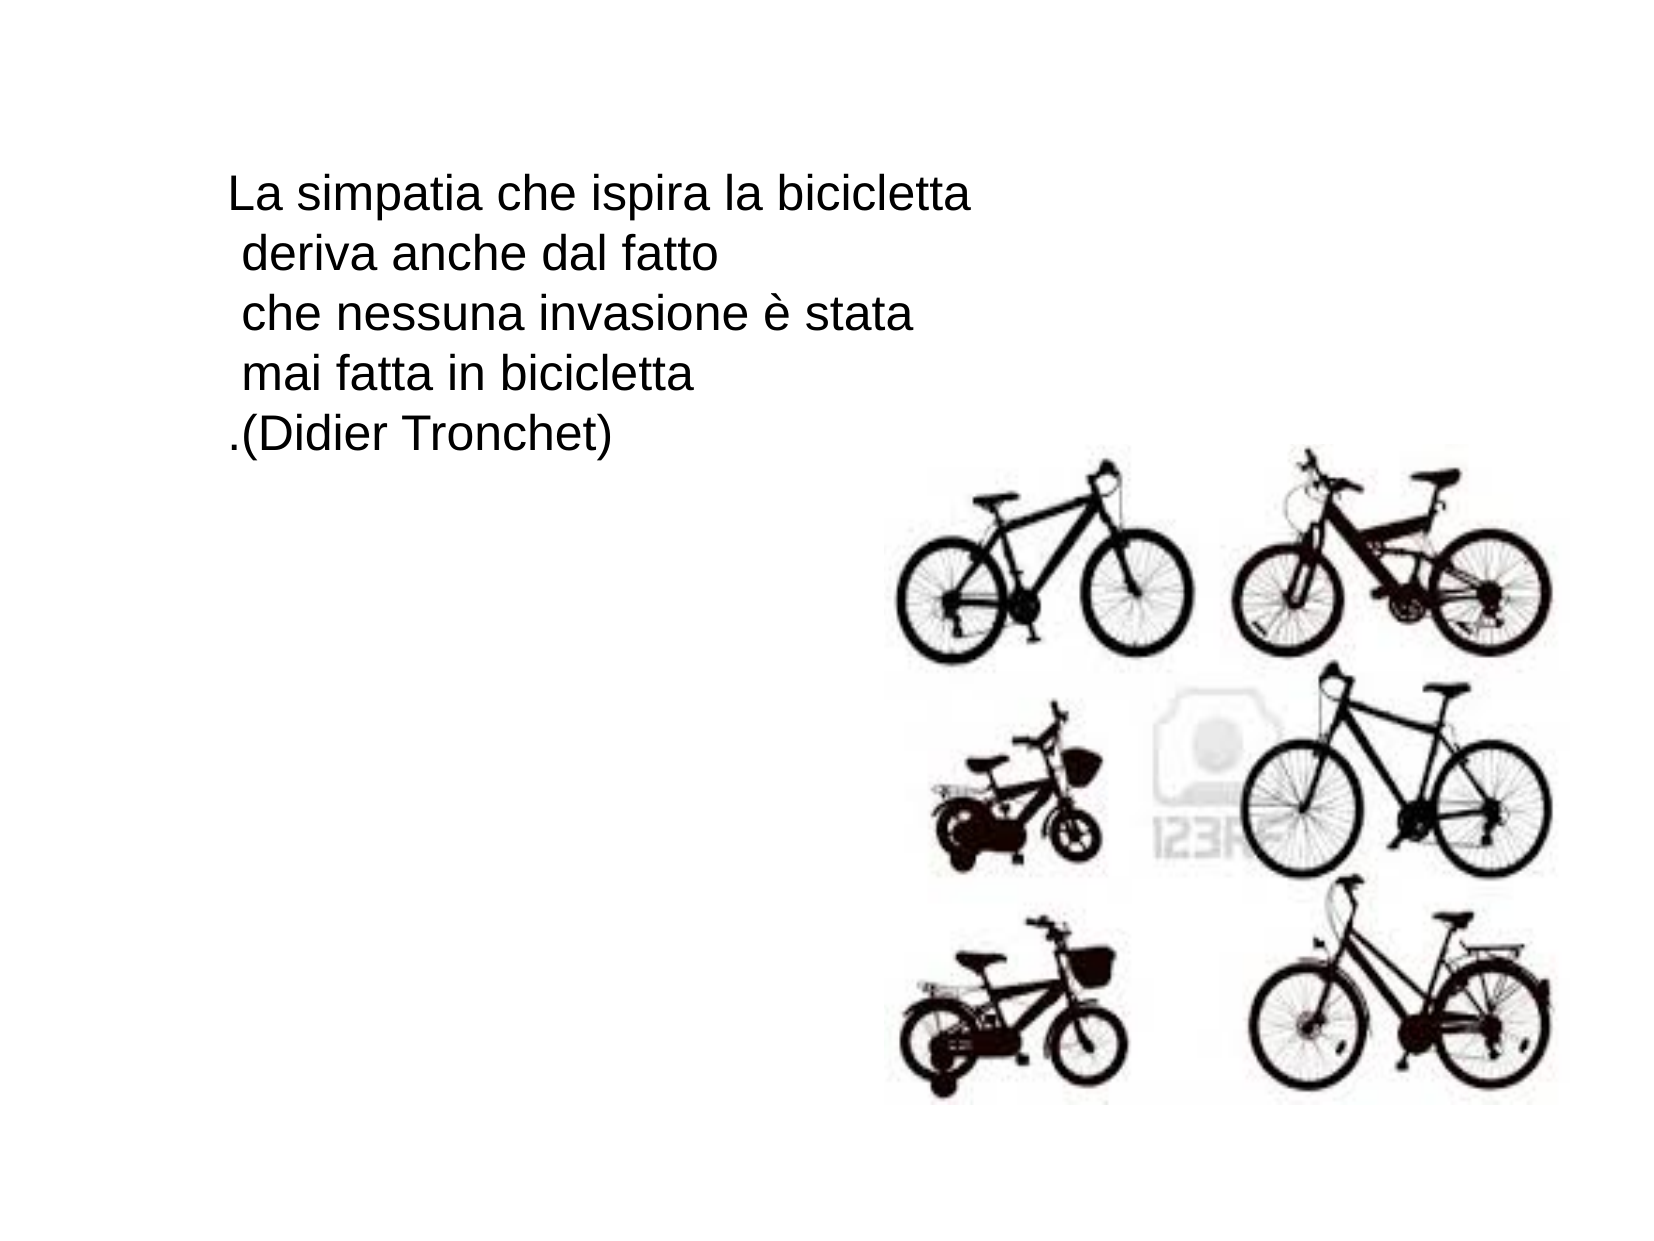

La simpatia che ispira la bicicletta
 deriva anche dal fatto
 che nessuna invasione è stata
 mai fatta in bicicletta
.(Didier Tronchet)